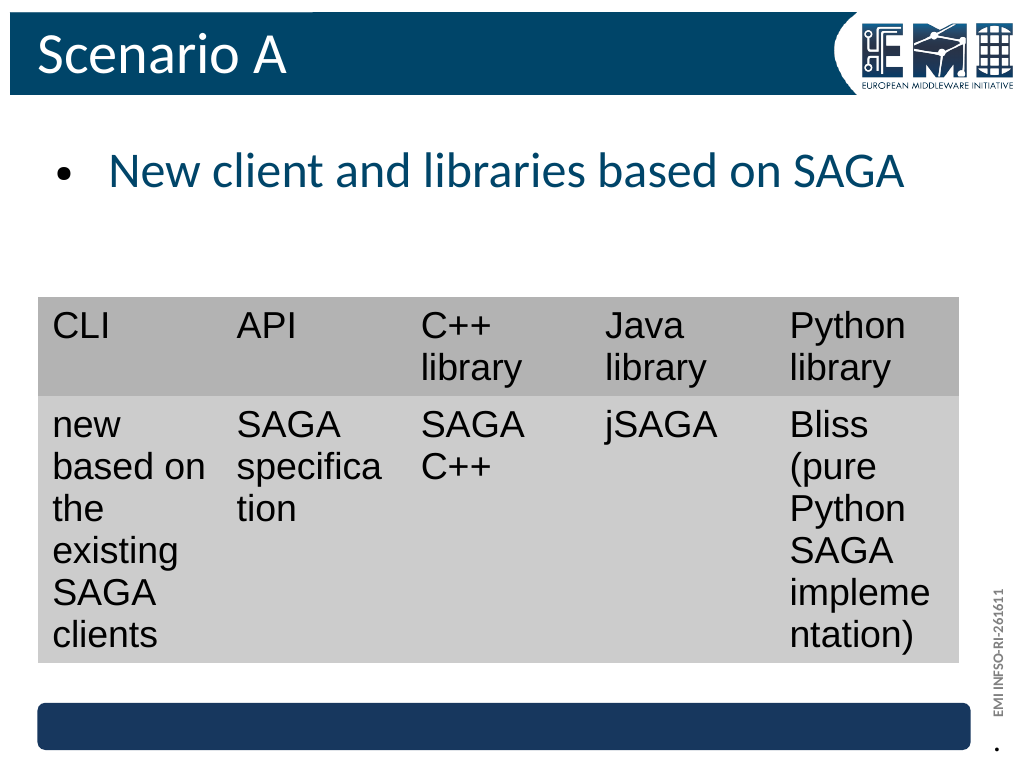

# Scenario A
New client and libraries based on SAGA
| CLI | API | C++ library | Java library | Python library |
| --- | --- | --- | --- | --- |
| new based on the existing SAGA clients | SAGA specification | SAGA C++ | jSAGA | Bliss (pure Python SAGA implementation) |